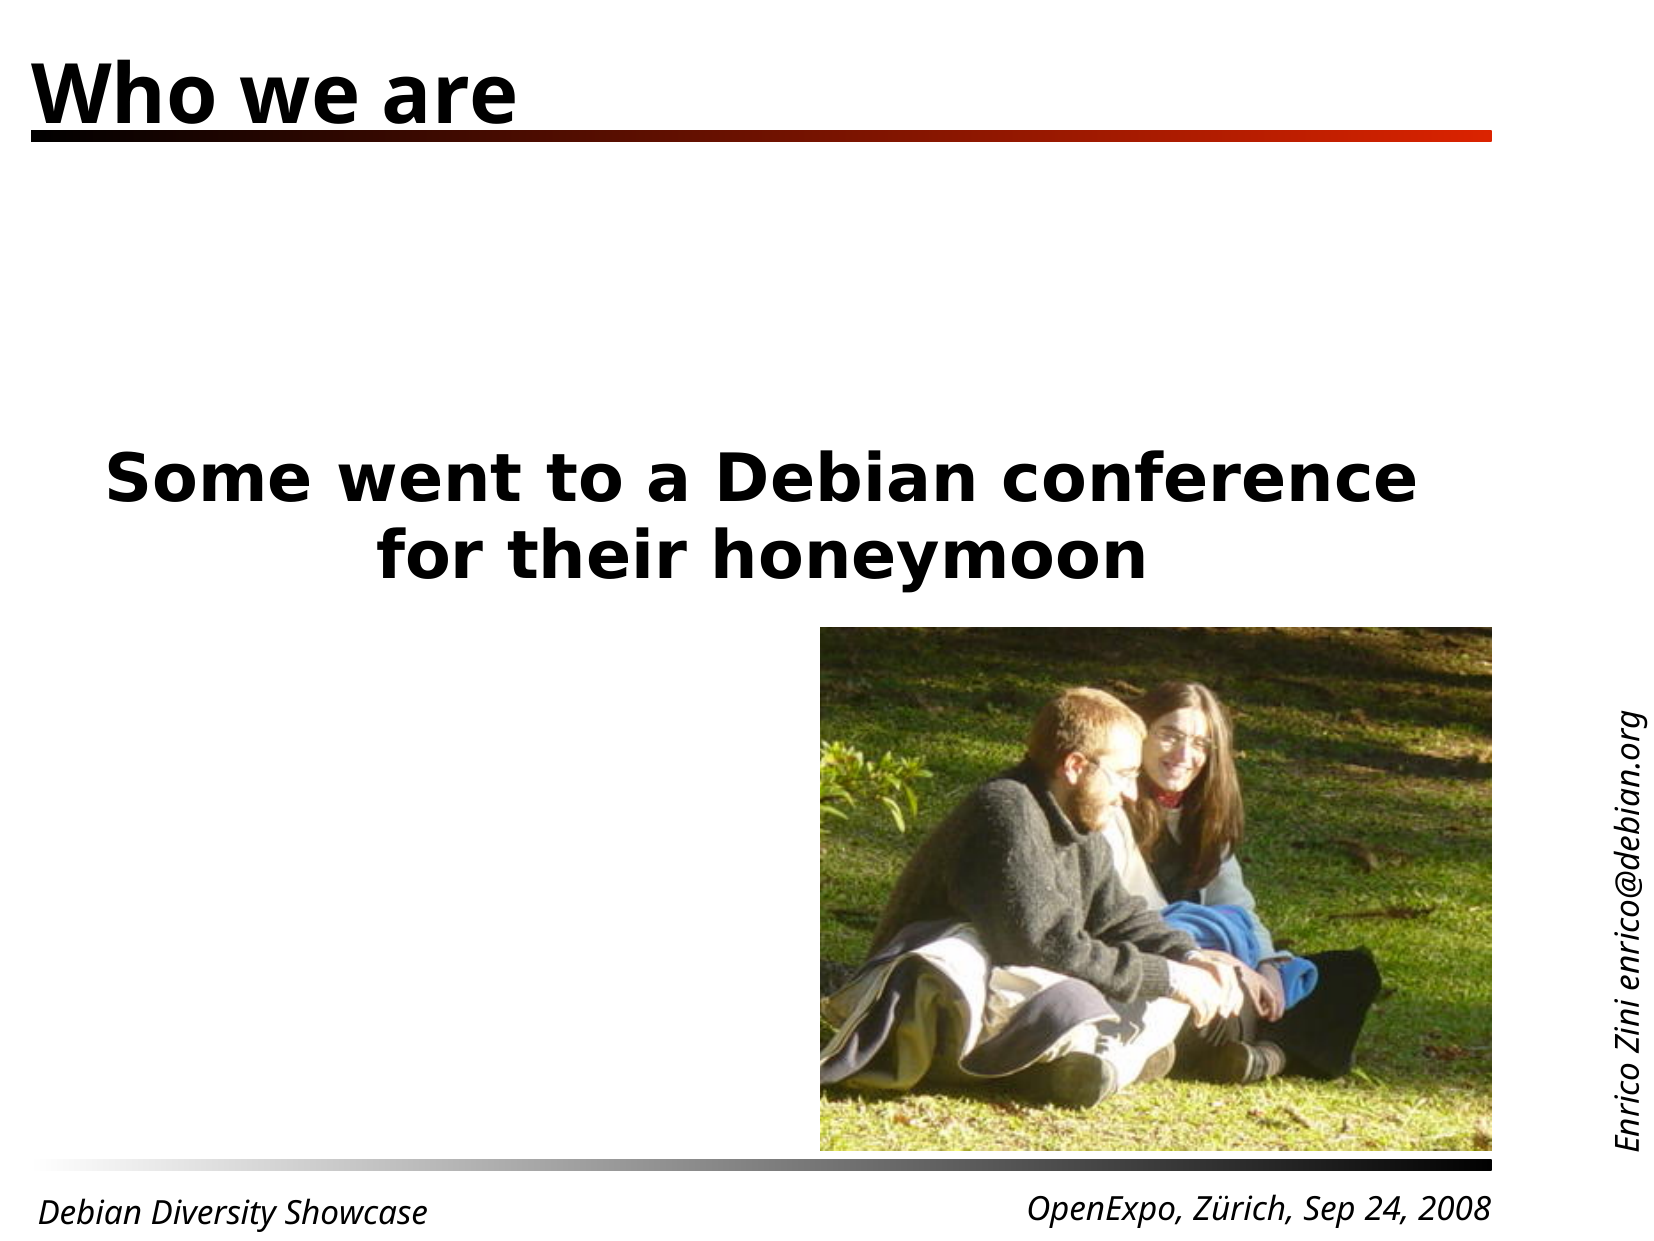

Who we are
Some went to a Debian conference
for their honeymoon